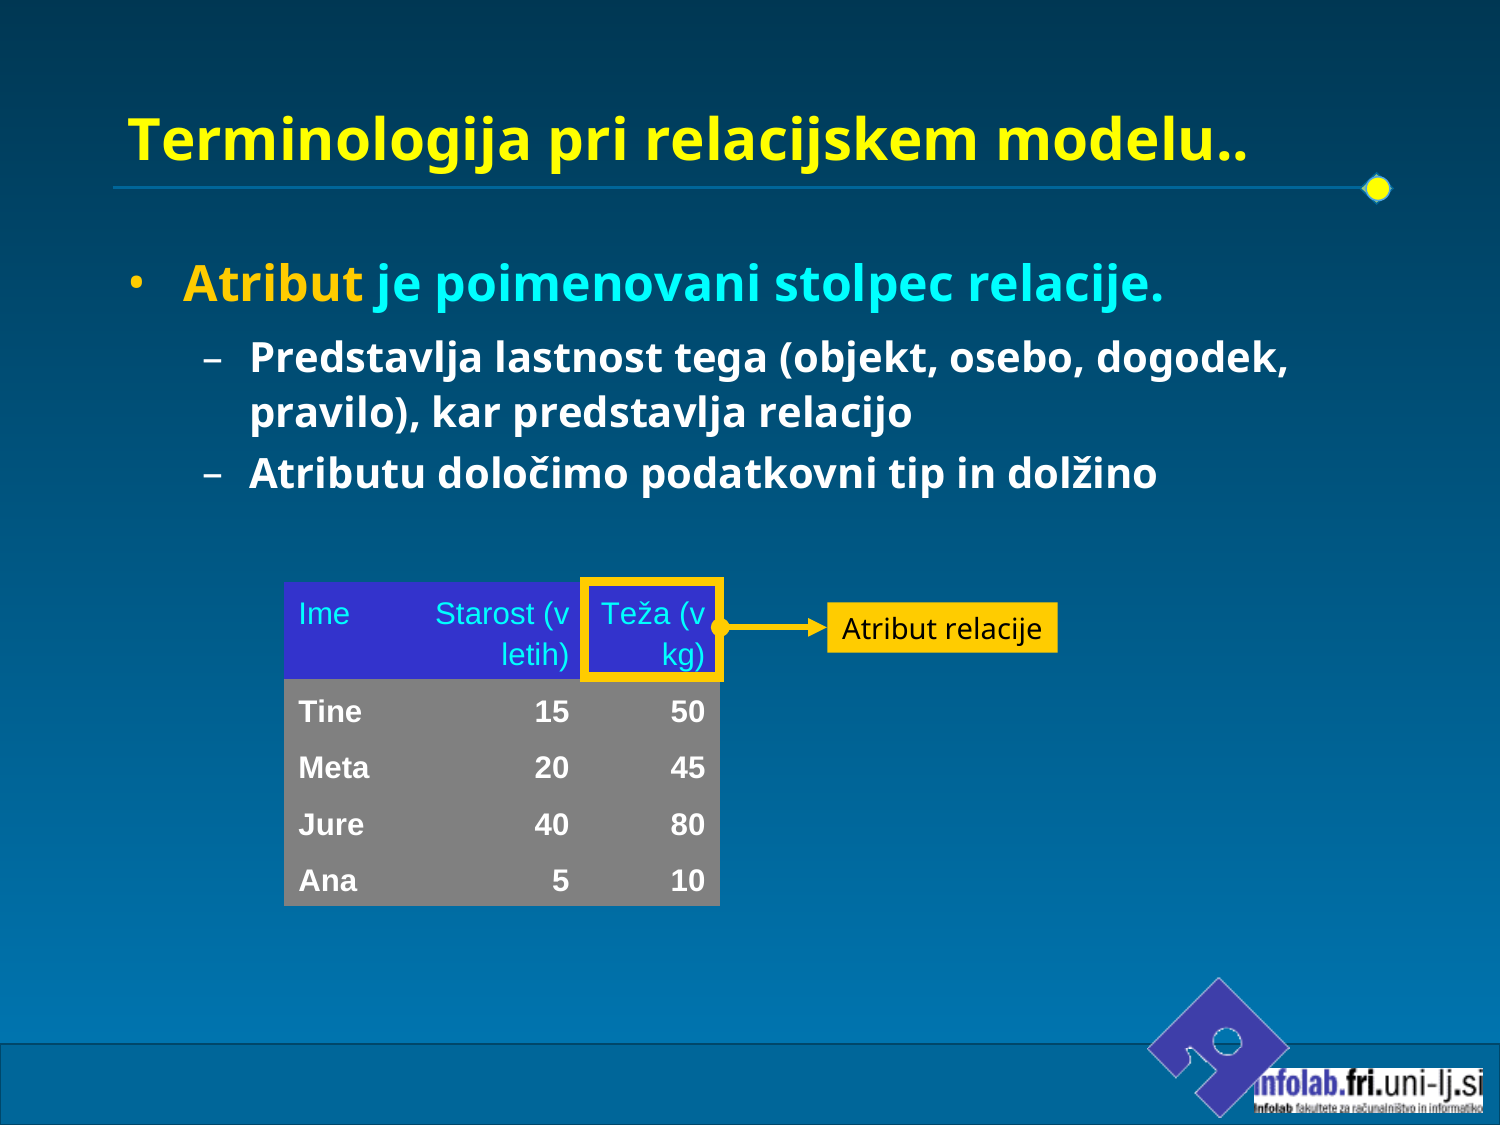

# Terminologija pri relacijskem modelu..
Atribut je poimenovani stolpec relacije.
Predstavlja lastnost tega (objekt, osebo, dogodek, pravilo), kar predstavlja relacijo
Atributu določimo podatkovni tip in dolžino
| Ime | Starost (v letih) | Teža (v kg) |
| --- | --- | --- |
| Tine | 15 | 50 |
| Meta | 20 | 45 |
| Jure | 40 | 80 |
| Ana | 5 | 10 |
Atribut relacije